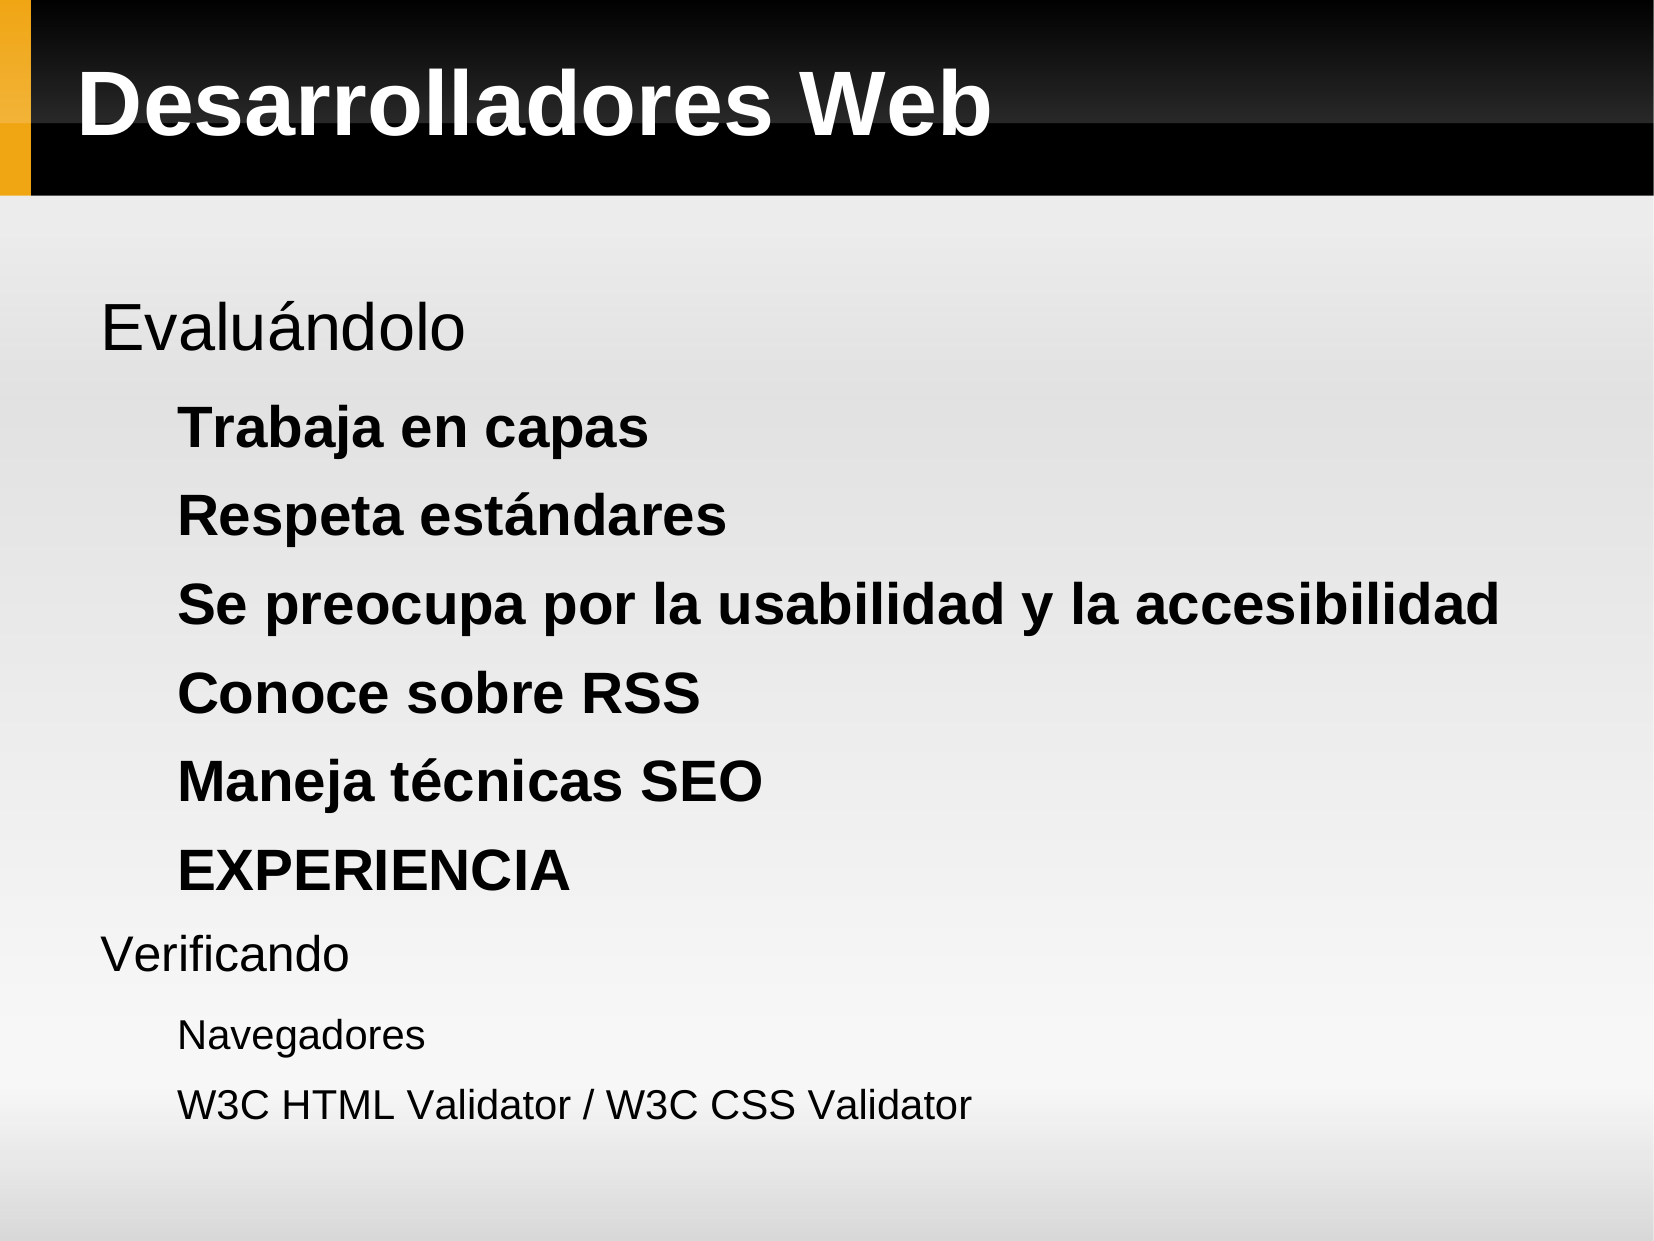

# Desarrolladores Web
Evaluándolo
Trabaja en capas
Respeta estándares
Se preocupa por la usabilidad y la accesibilidad
Conoce sobre RSS
Maneja técnicas SEO
EXPERIENCIA
Verificando
Navegadores
W3C HTML Validator / W3C CSS Validator